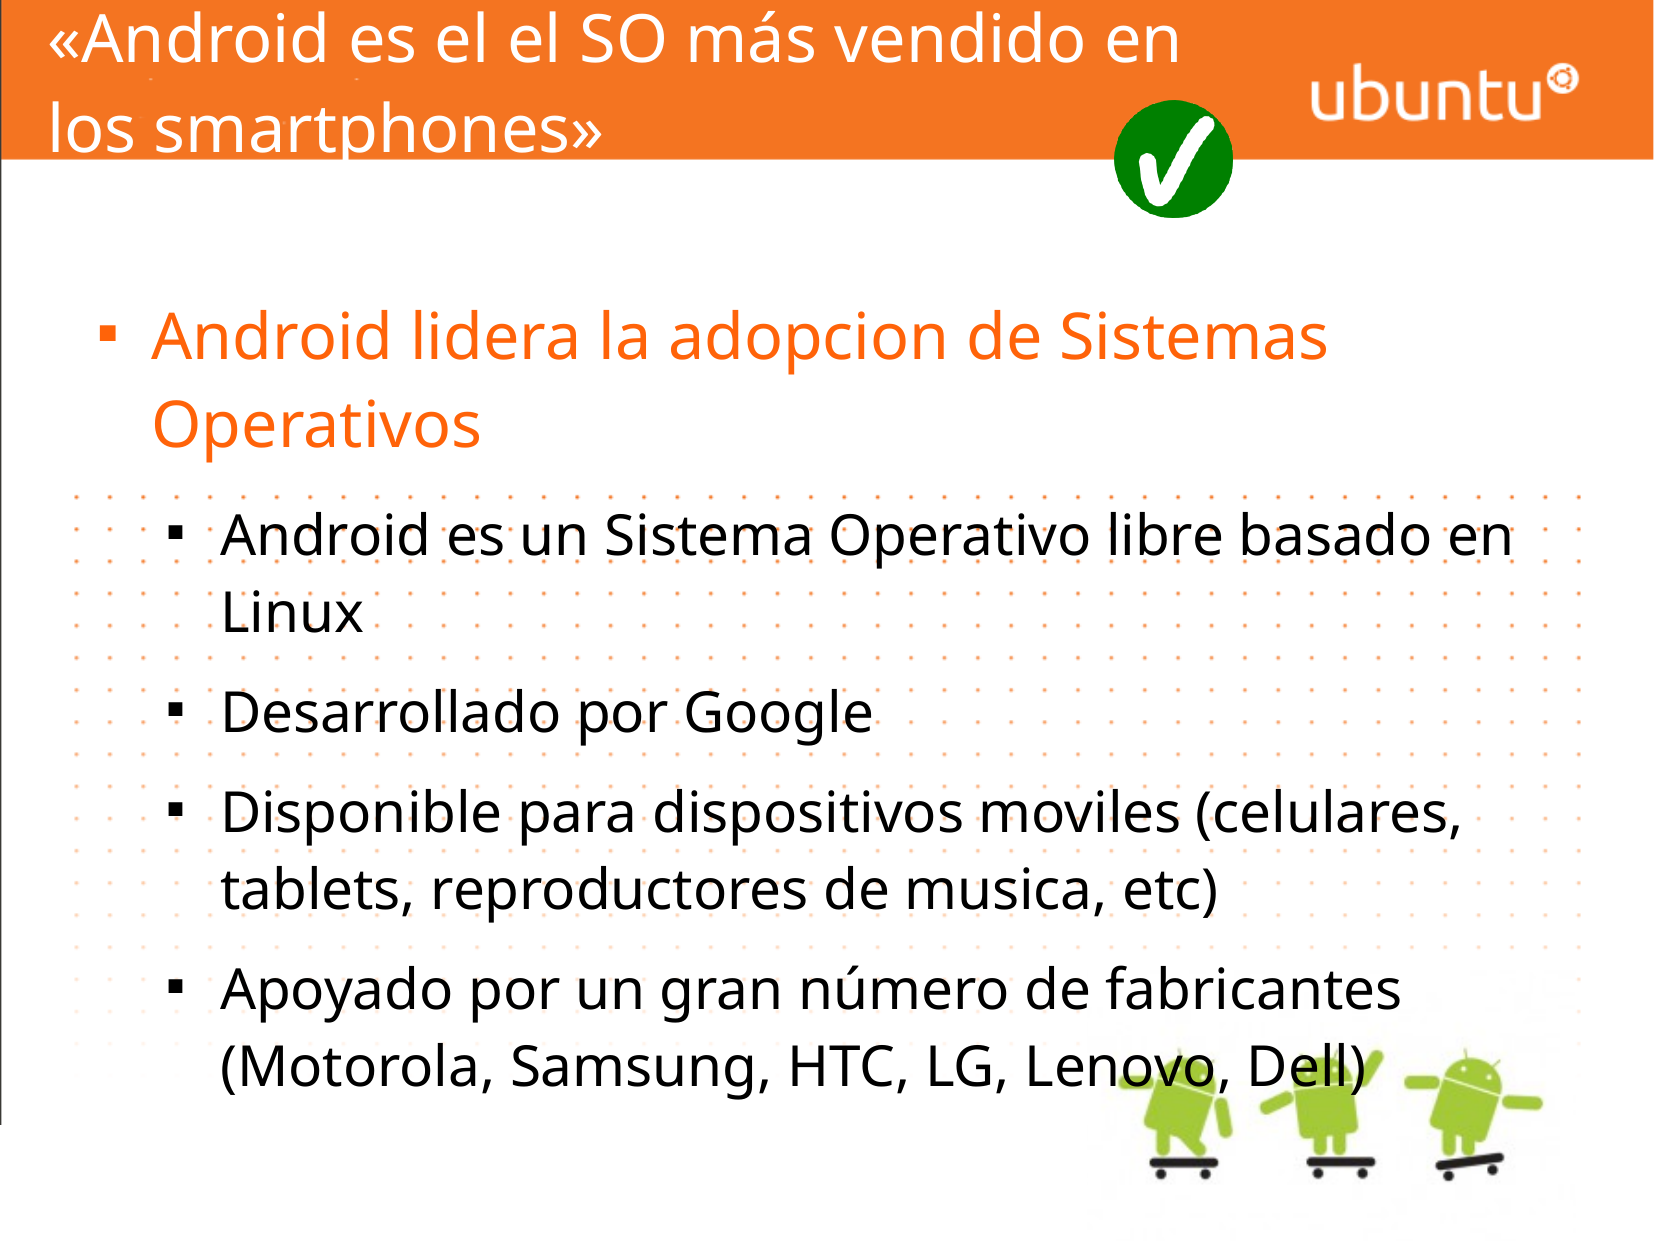

# «Android es el el SO más vendido en los smartphones»
Android lidera la adopcion de Sistemas Operativos
Android es un Sistema Operativo libre basado en Linux
Desarrollado por Google
Disponible para dispositivos moviles (celulares, tablets, reproductores de musica, etc)
Apoyado por un gran número de fabricantes (Motorola, Samsung, HTC, LG, Lenovo, Dell)